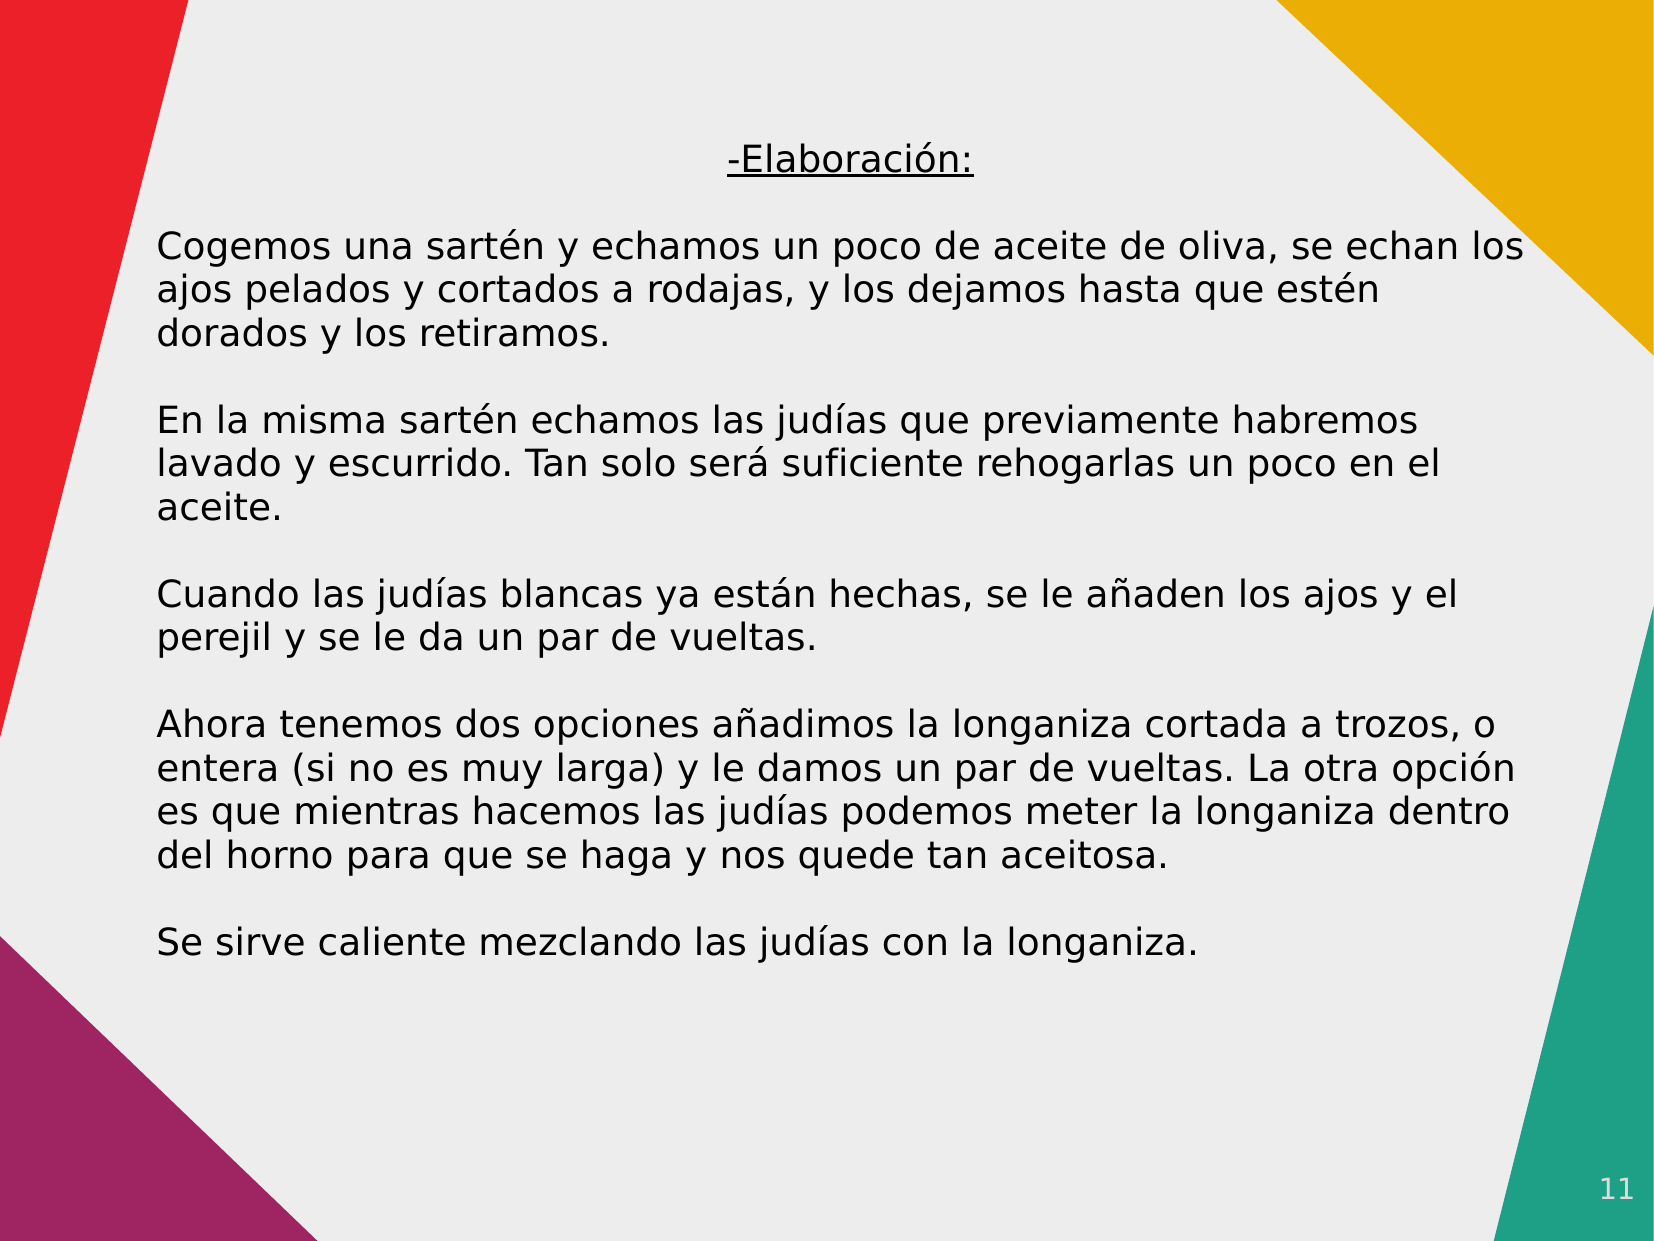

-Elaboración:
Cogemos una sartén y echamos un poco de aceite de oliva, se echan los ajos pelados y cortados a rodajas, y los dejamos hasta que estén dorados y los retiramos.
En la misma sartén echamos las judías que previamente habremos lavado y escurrido. Tan solo será suficiente rehogarlas un poco en el aceite.
Cuando las judías blancas ya están hechas, se le añaden los ajos y el perejil y se le da un par de vueltas.
Ahora tenemos dos opciones añadimos la longaniza cortada a trozos, o entera (si no es muy larga) y le damos un par de vueltas. La otra opción es que mientras hacemos las judías podemos meter la longaniza dentro del horno para que se haga y nos quede tan aceitosa.
Se sirve caliente mezclando las judías con la longaniza.
11